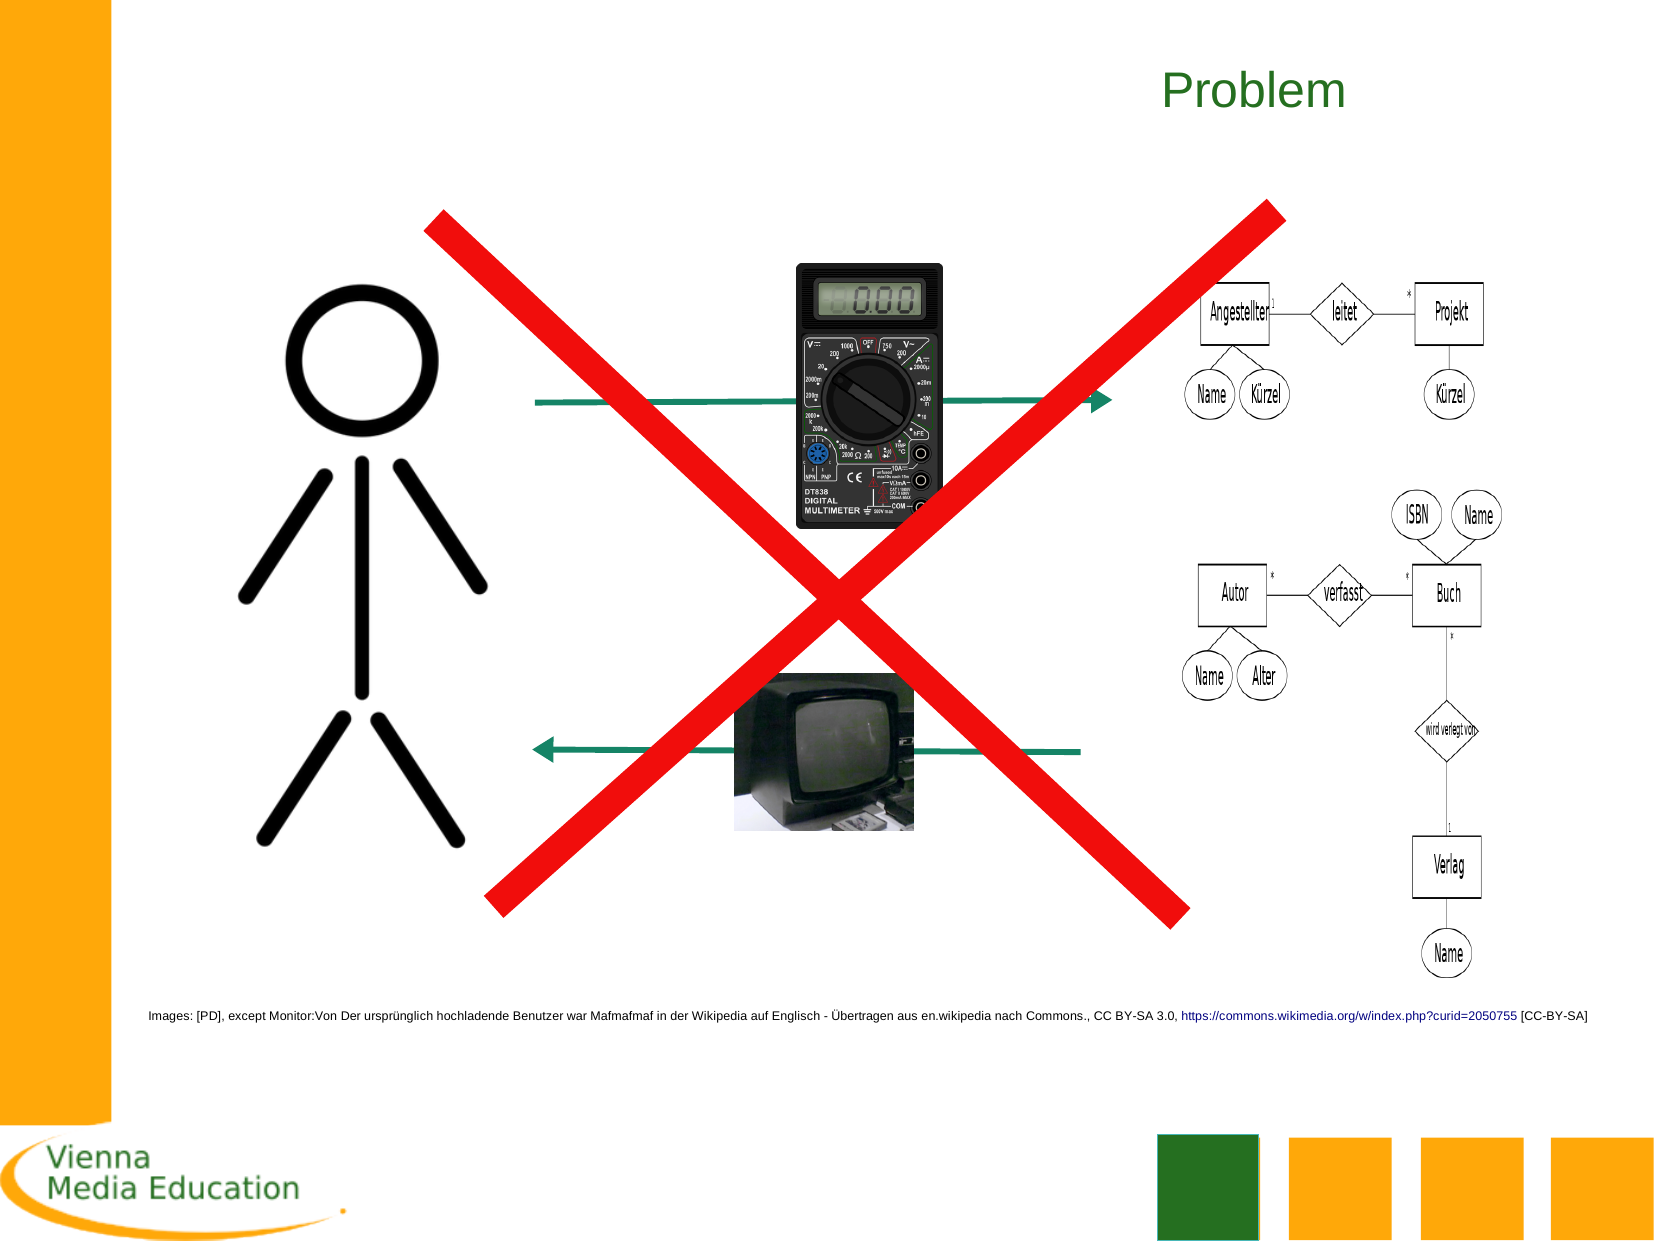

Problem
Images: [PD], except Monitor:Von Der ursprünglich hochladende Benutzer war Mafmafmaf in der Wikipedia auf Englisch - Übertragen aus en.wikipedia nach Commons., CC BY-SA 3.0, https://commons.wikimedia.org/w/index.php?curid=2050755 [CC-BY-SA]